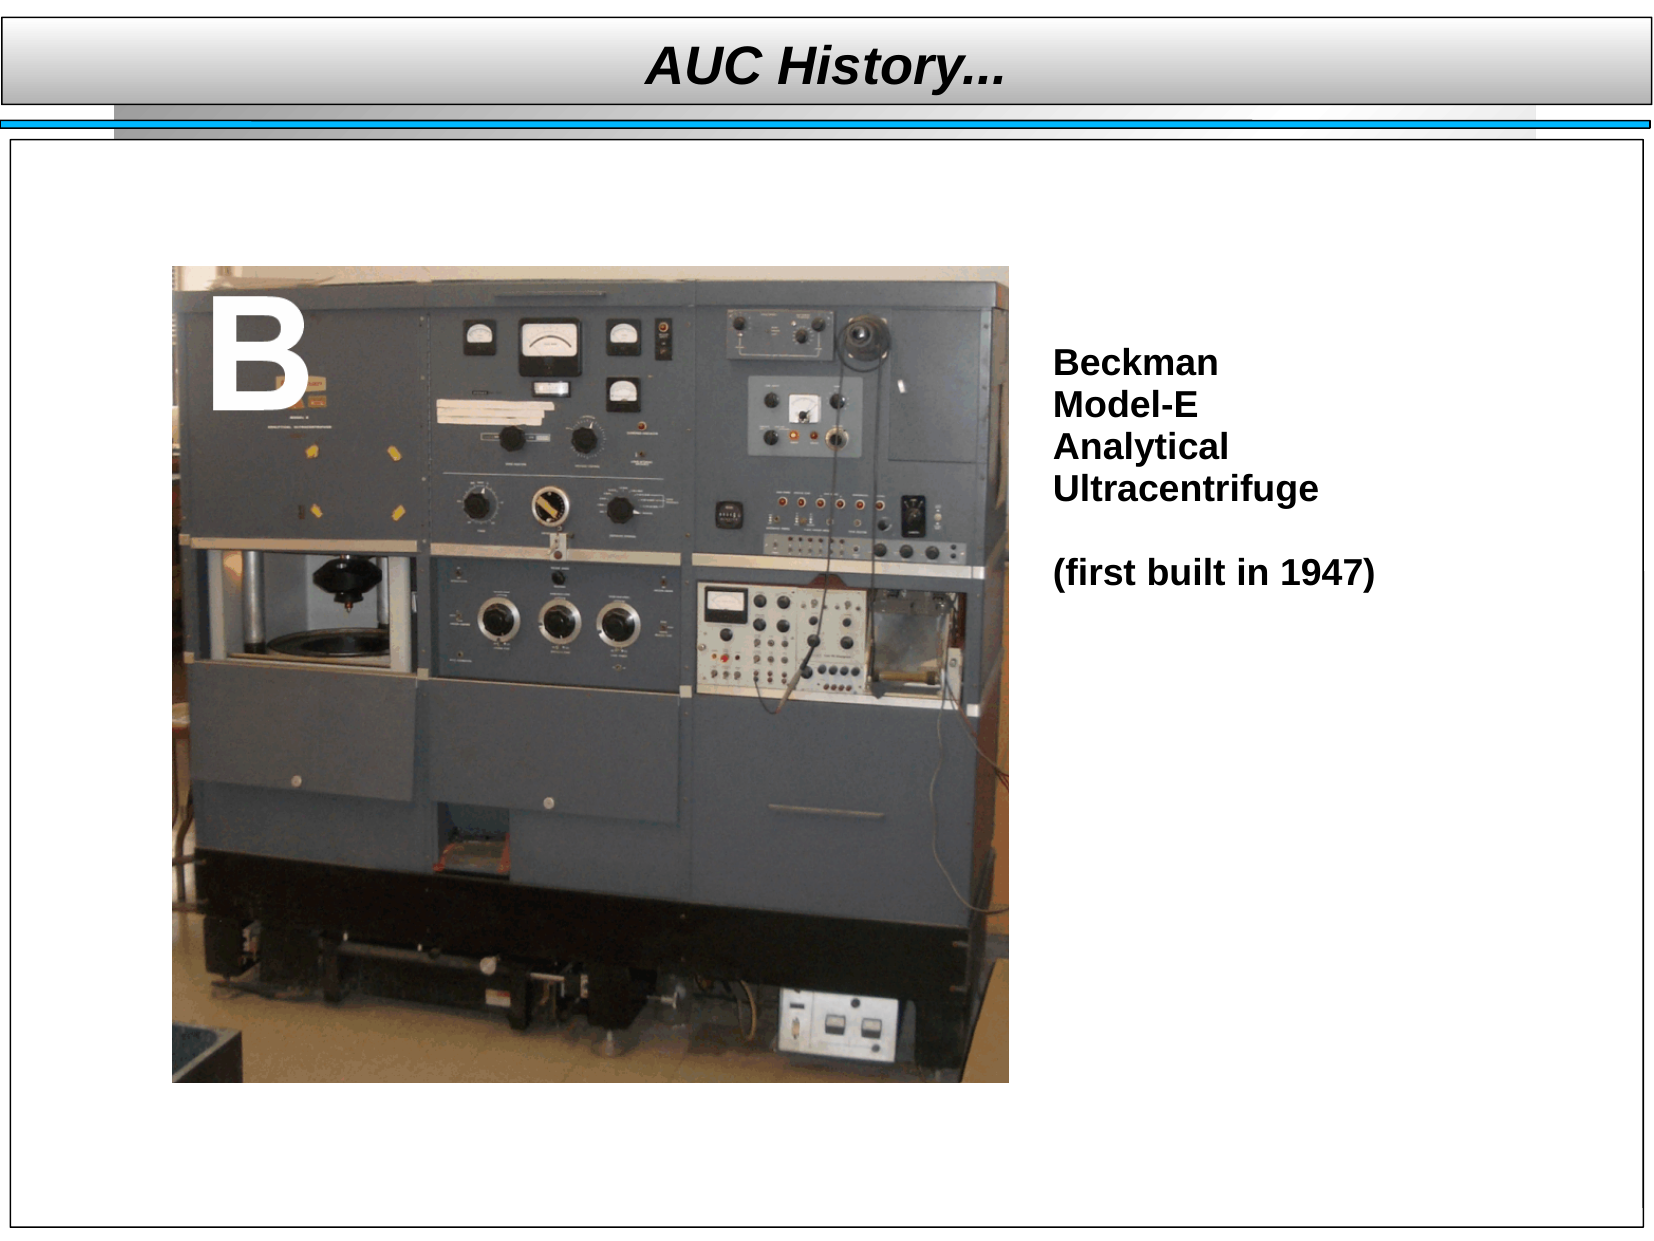

AUC History...
Beckman
Model-E
Analytical
Ultracentrifuge
(first built in 1947)